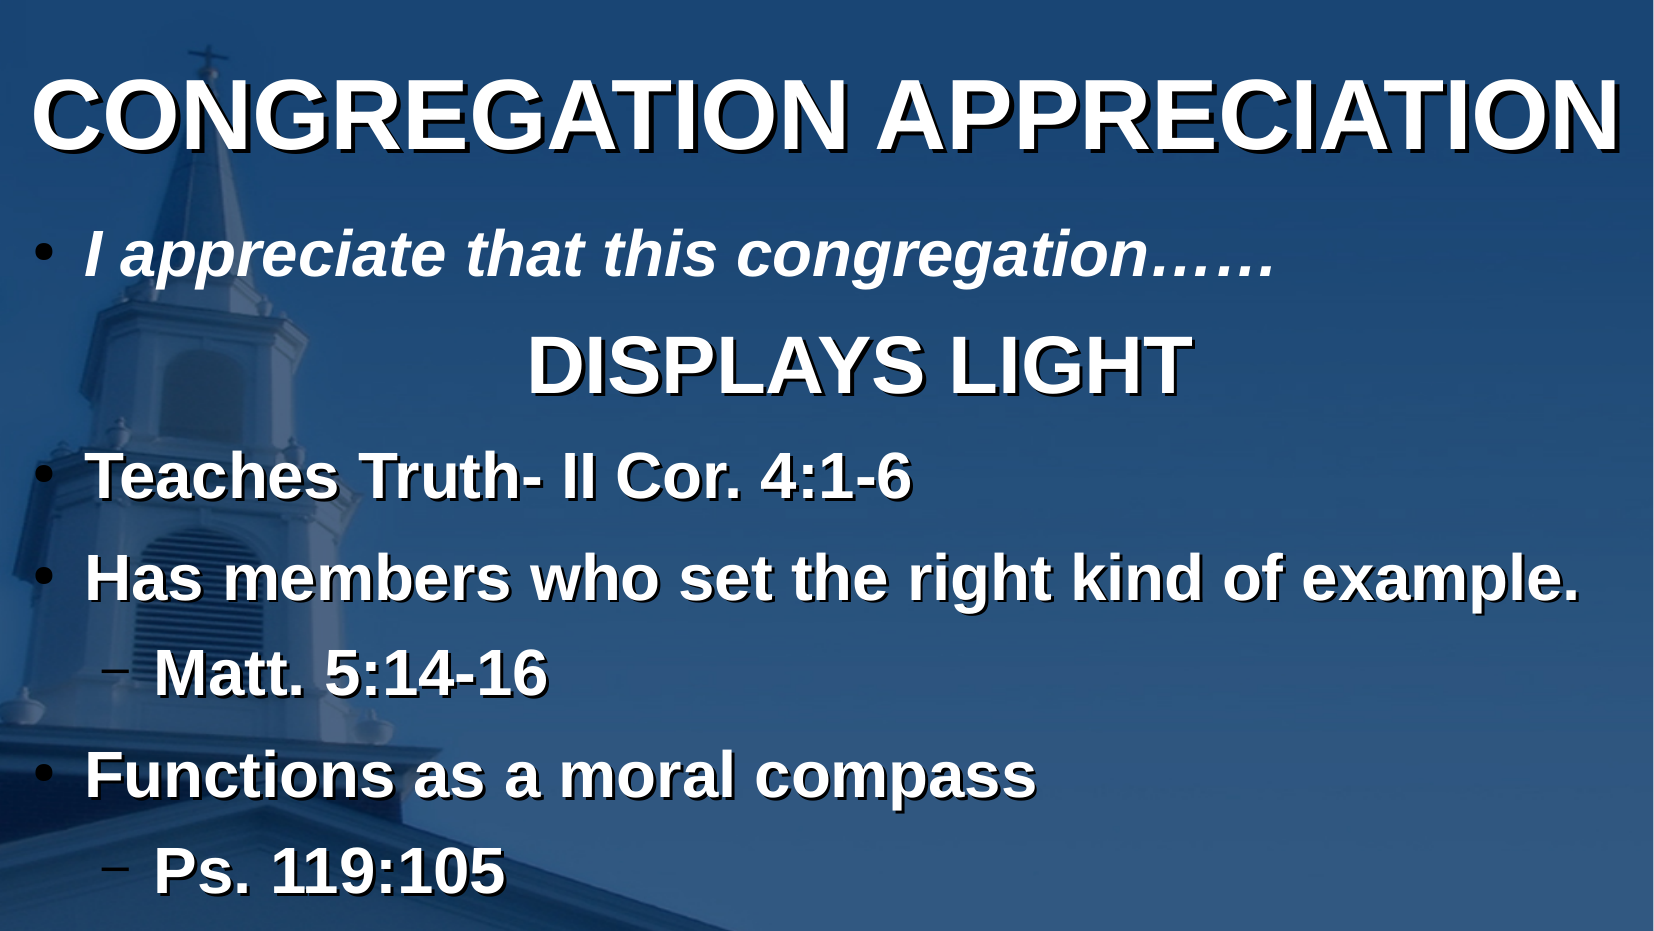

# CONGREGATION APPRECIATION
I appreciate that this congregation……
DISPLAYS LIGHT
Teaches Truth- II Cor. 4:1-6
Has members who set the right kind of example.
Matt. 5:14-16
Functions as a moral compass
Ps. 119:105